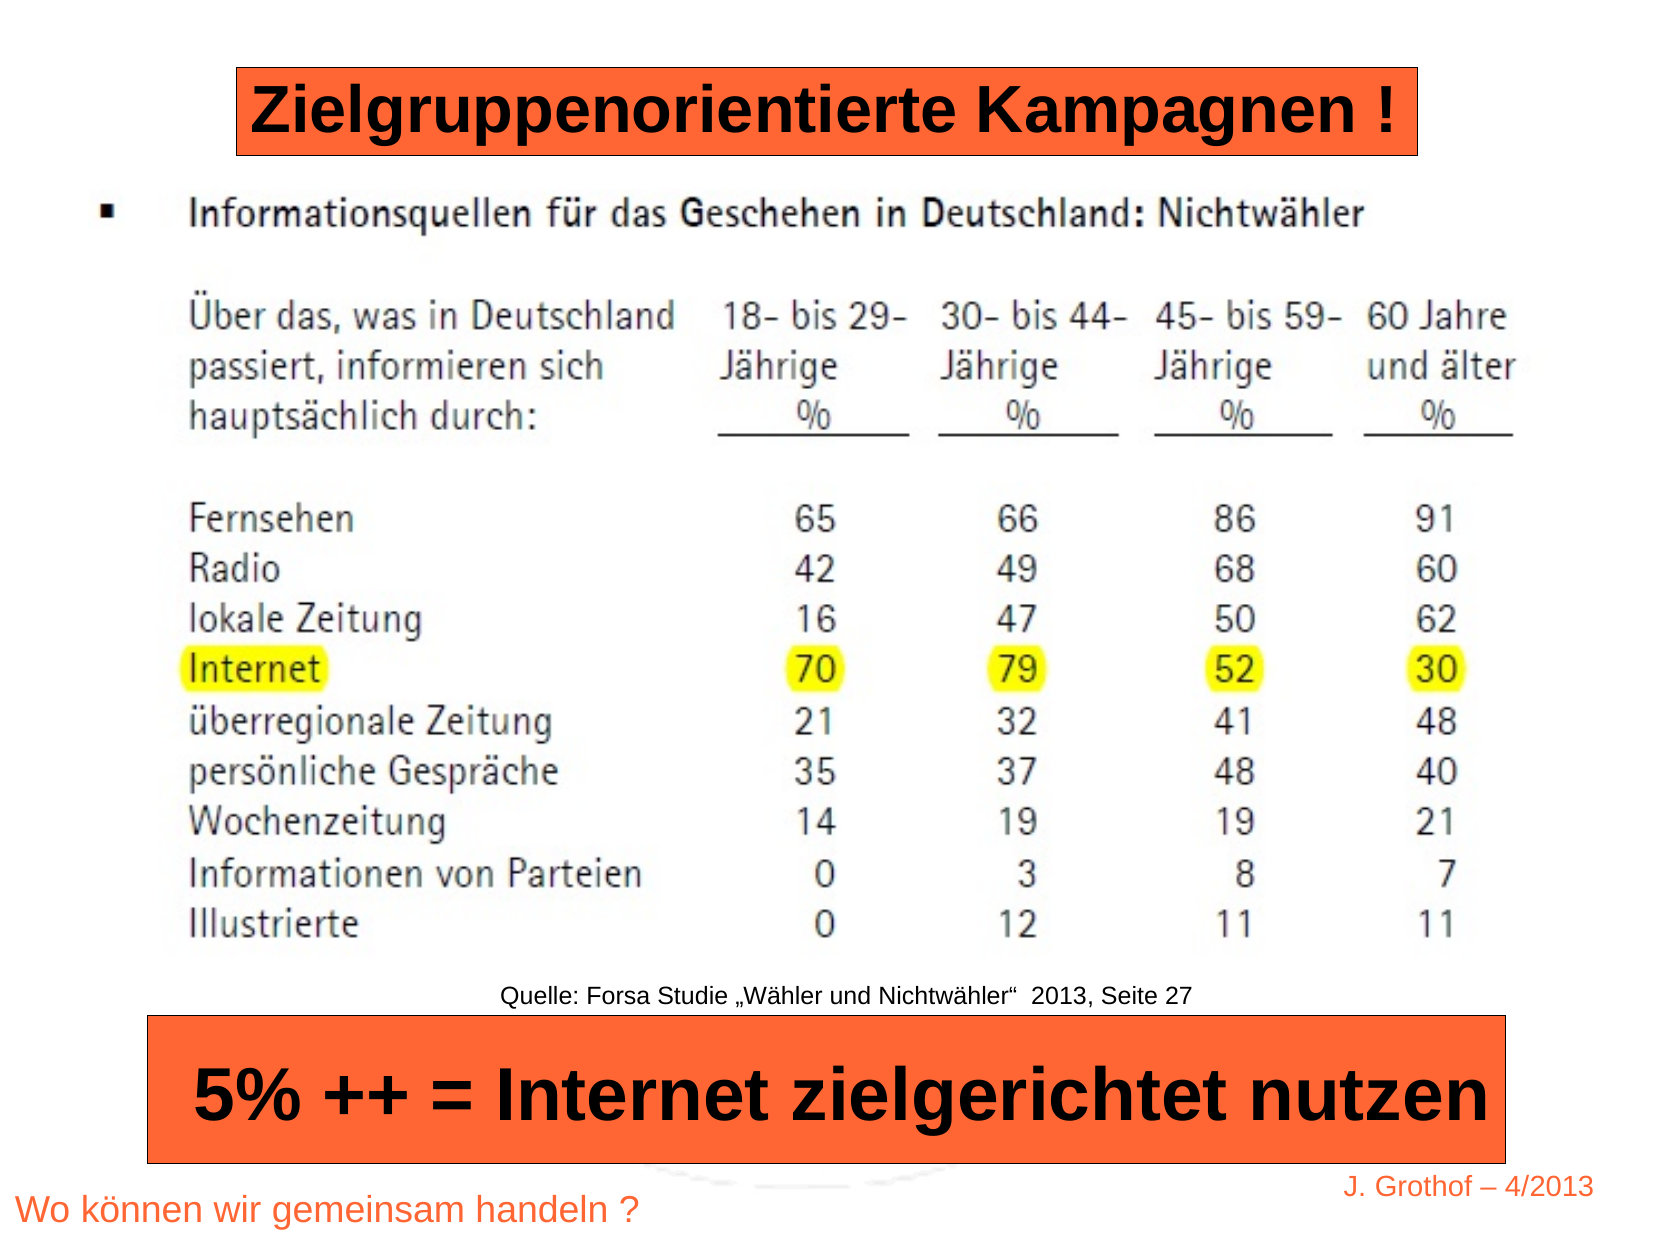

Zielgruppenorientierte Kampagnen !
Quelle: Forsa Studie „Wähler und Nichtwähler“ 2013, Seite 27
 5% ++ = Internet zielgerichtet nutzen
Wo können wir gemeinsam handeln ?